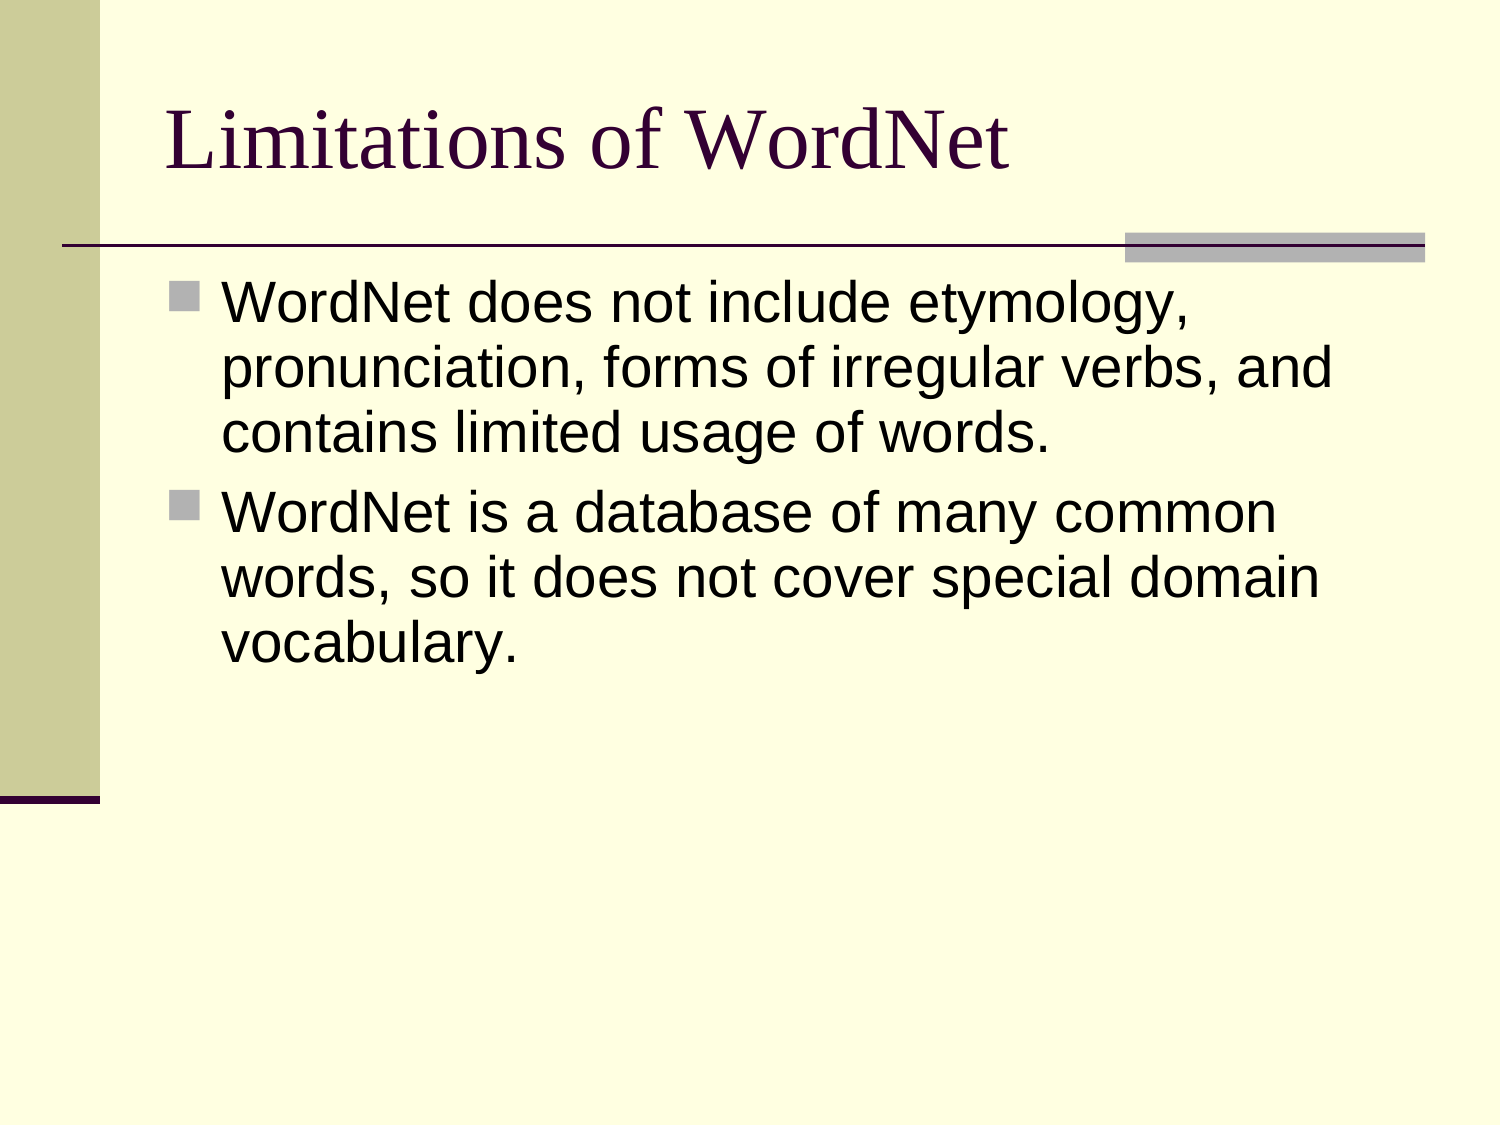

# Limitations of WordNet
WordNet does not include etymology, pronunciation, forms of irregular verbs, and contains limited usage of words.
WordNet is a database of many common words, so it does not cover special domain vocabulary.